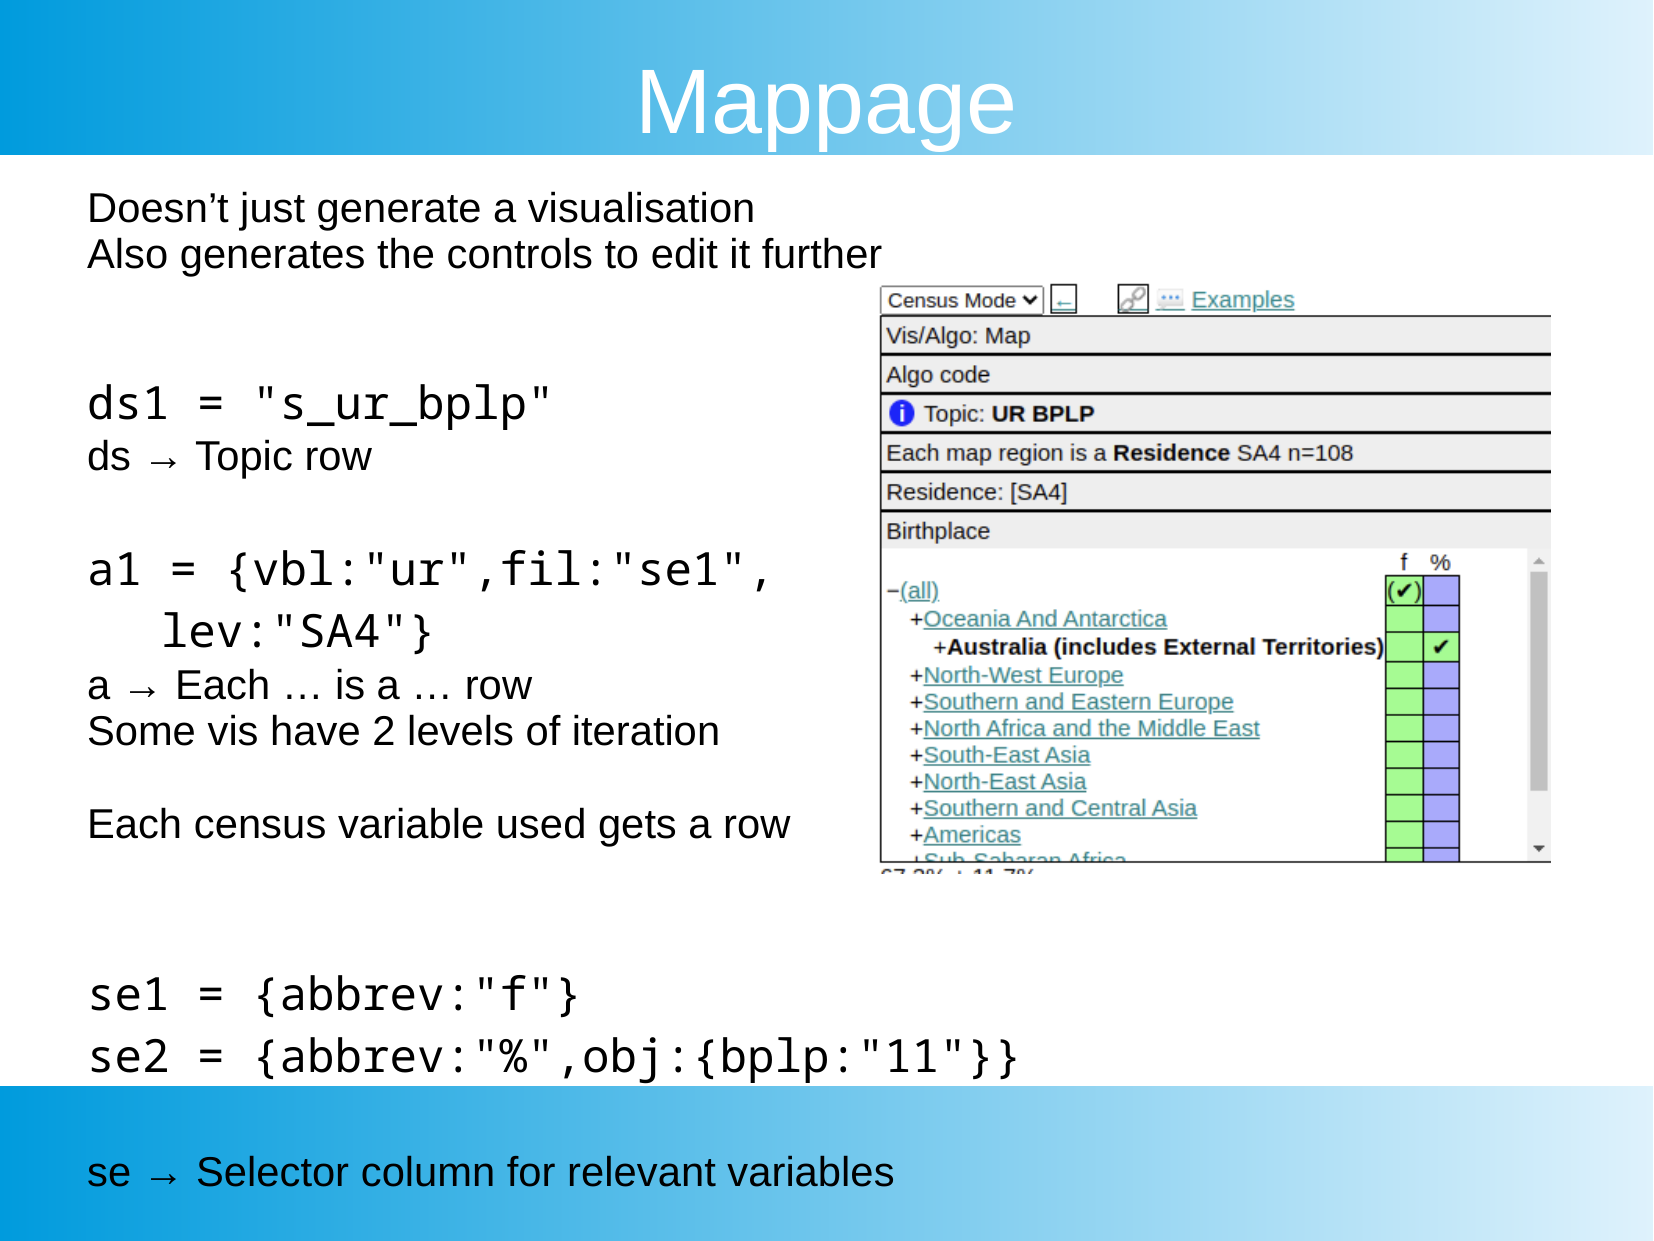

# Mappage
Doesn’t just generate a visualisation
Also generates the controls to edit it further
ds1 = "s_ur_bplp"
ds → Topic row
a1 = {vbl:"ur",fil:"se1",
	lev:"SA4"}
a → Each … is a … row
Some vis have 2 levels of iteration
Each census variable used gets a row
se1 = {abbrev:"f"}
se2 = {abbrev:"%",obj:{bplp:"11"}}
se → Selector column for relevant variables